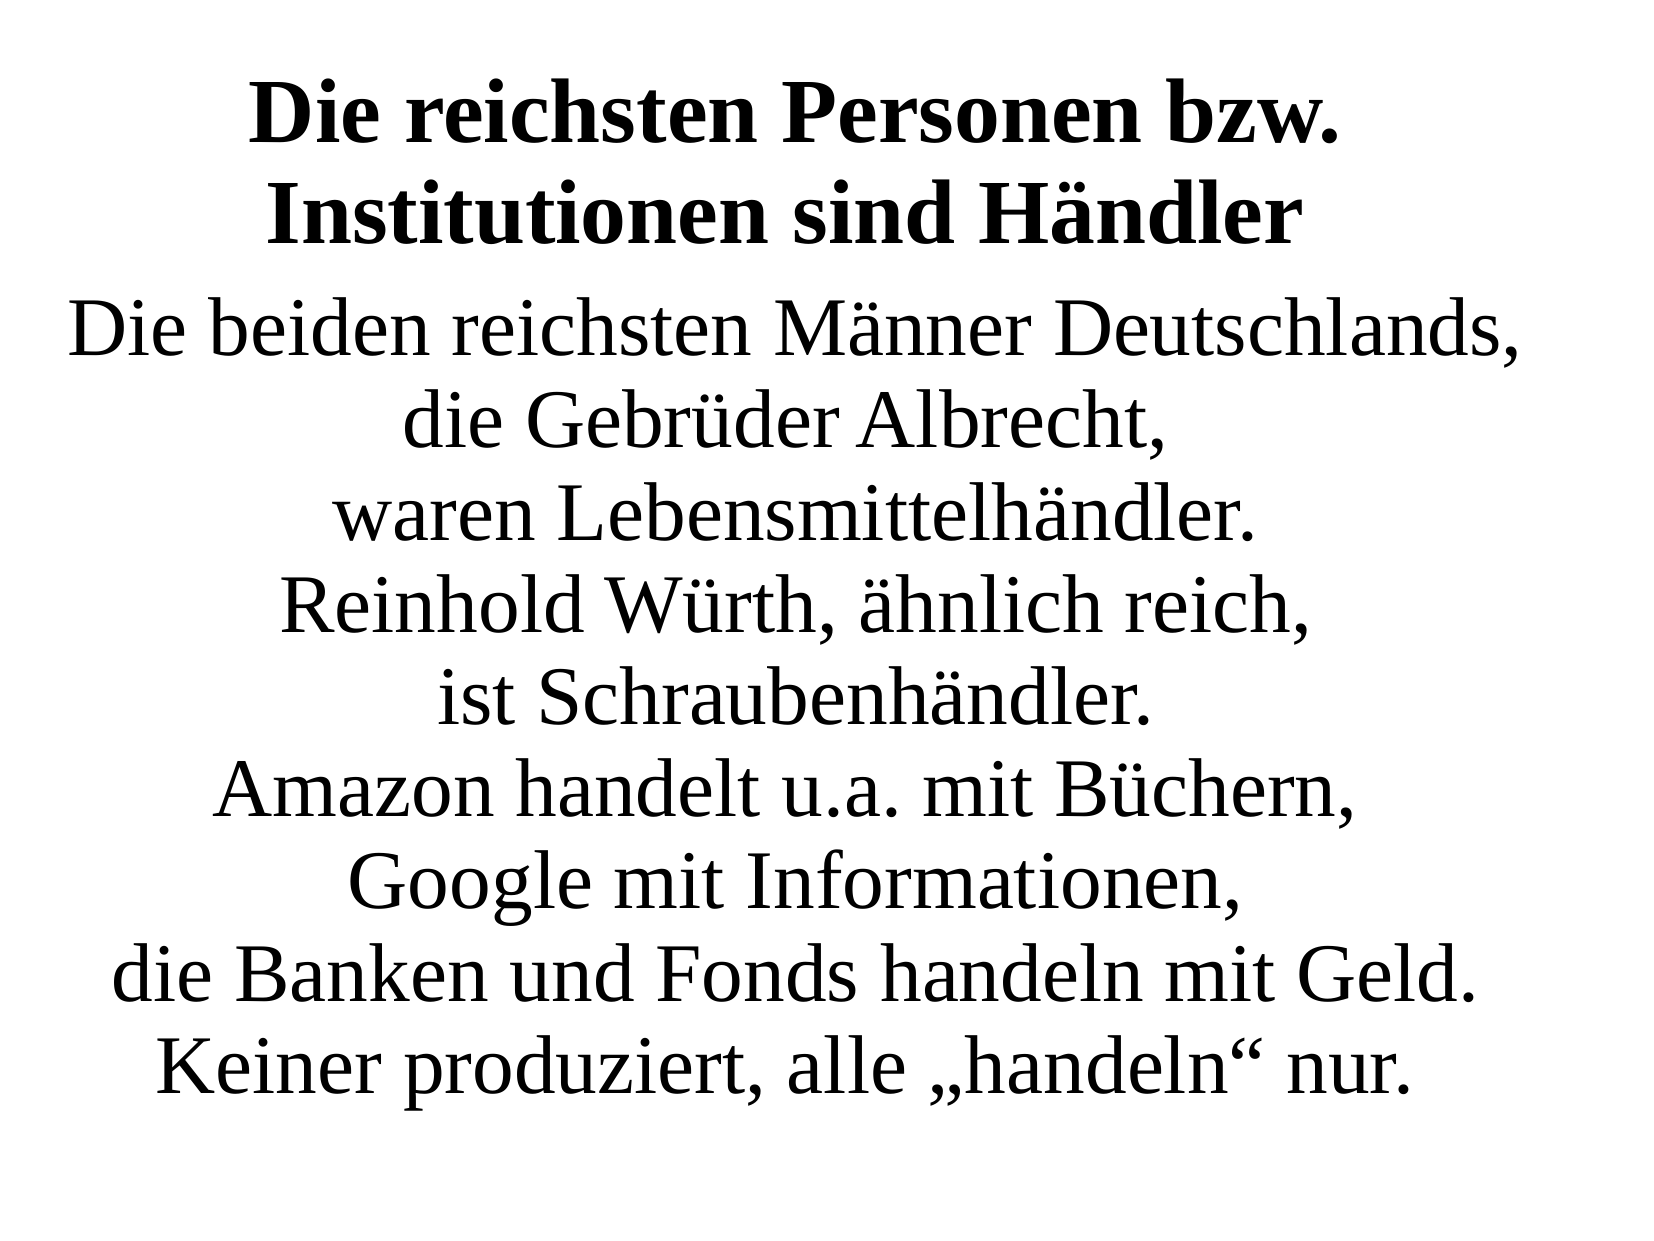

Die reichsten Personen bzw. Institutionen sind Händler
Die beiden reichsten Männer Deutschlands, die Gebrüder Albrecht,
waren Lebensmittelhändler.
Reinhold Würth, ähnlich reich,
ist Schraubenhändler.
Amazon handelt u.a. mit Büchern,
Google mit Informationen,
die Banken und Fonds handeln mit Geld.
Keiner produziert, alle „handeln“ nur.